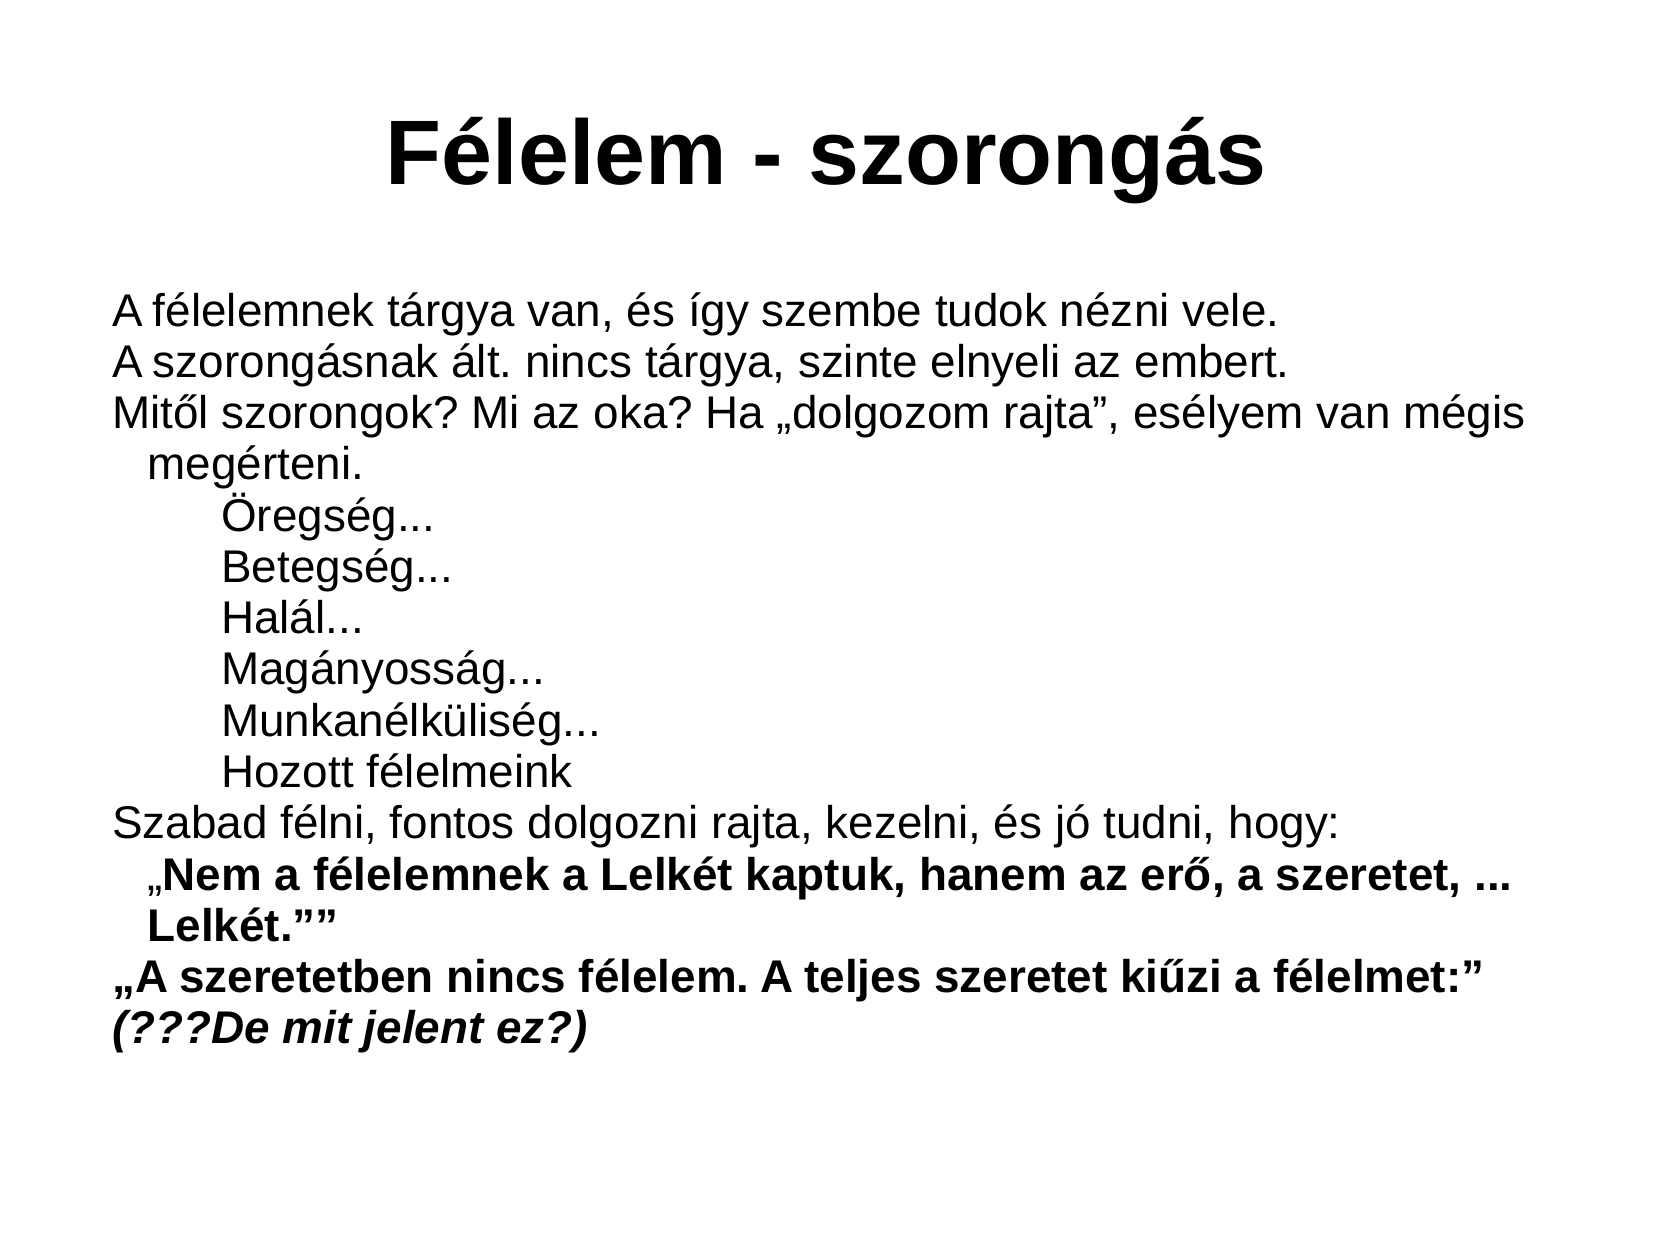

# Félelem - szorongás
A félelemnek tárgya van, és így szembe tudok nézni vele.
A szorongásnak ált. nincs tárgya, szinte elnyeli az embert.
Mitől szorongok? Mi az oka? Ha „dolgozom rajta”, esélyem van mégis megérteni.
	Öregség...
	Betegség...
	Halál...
	Magányosság...
	Munkanélküliség...
	Hozott félelmeink
Szabad félni, fontos dolgozni rajta, kezelni, és jó tudni, hogy:
„Nem a félelemnek a Lelkét kaptuk, hanem az erő, a szeretet, ... Lelkét.””
„A szeretetben nincs félelem. A teljes szeretet kiűzi a félelmet:”
(???De mit jelent ez?)